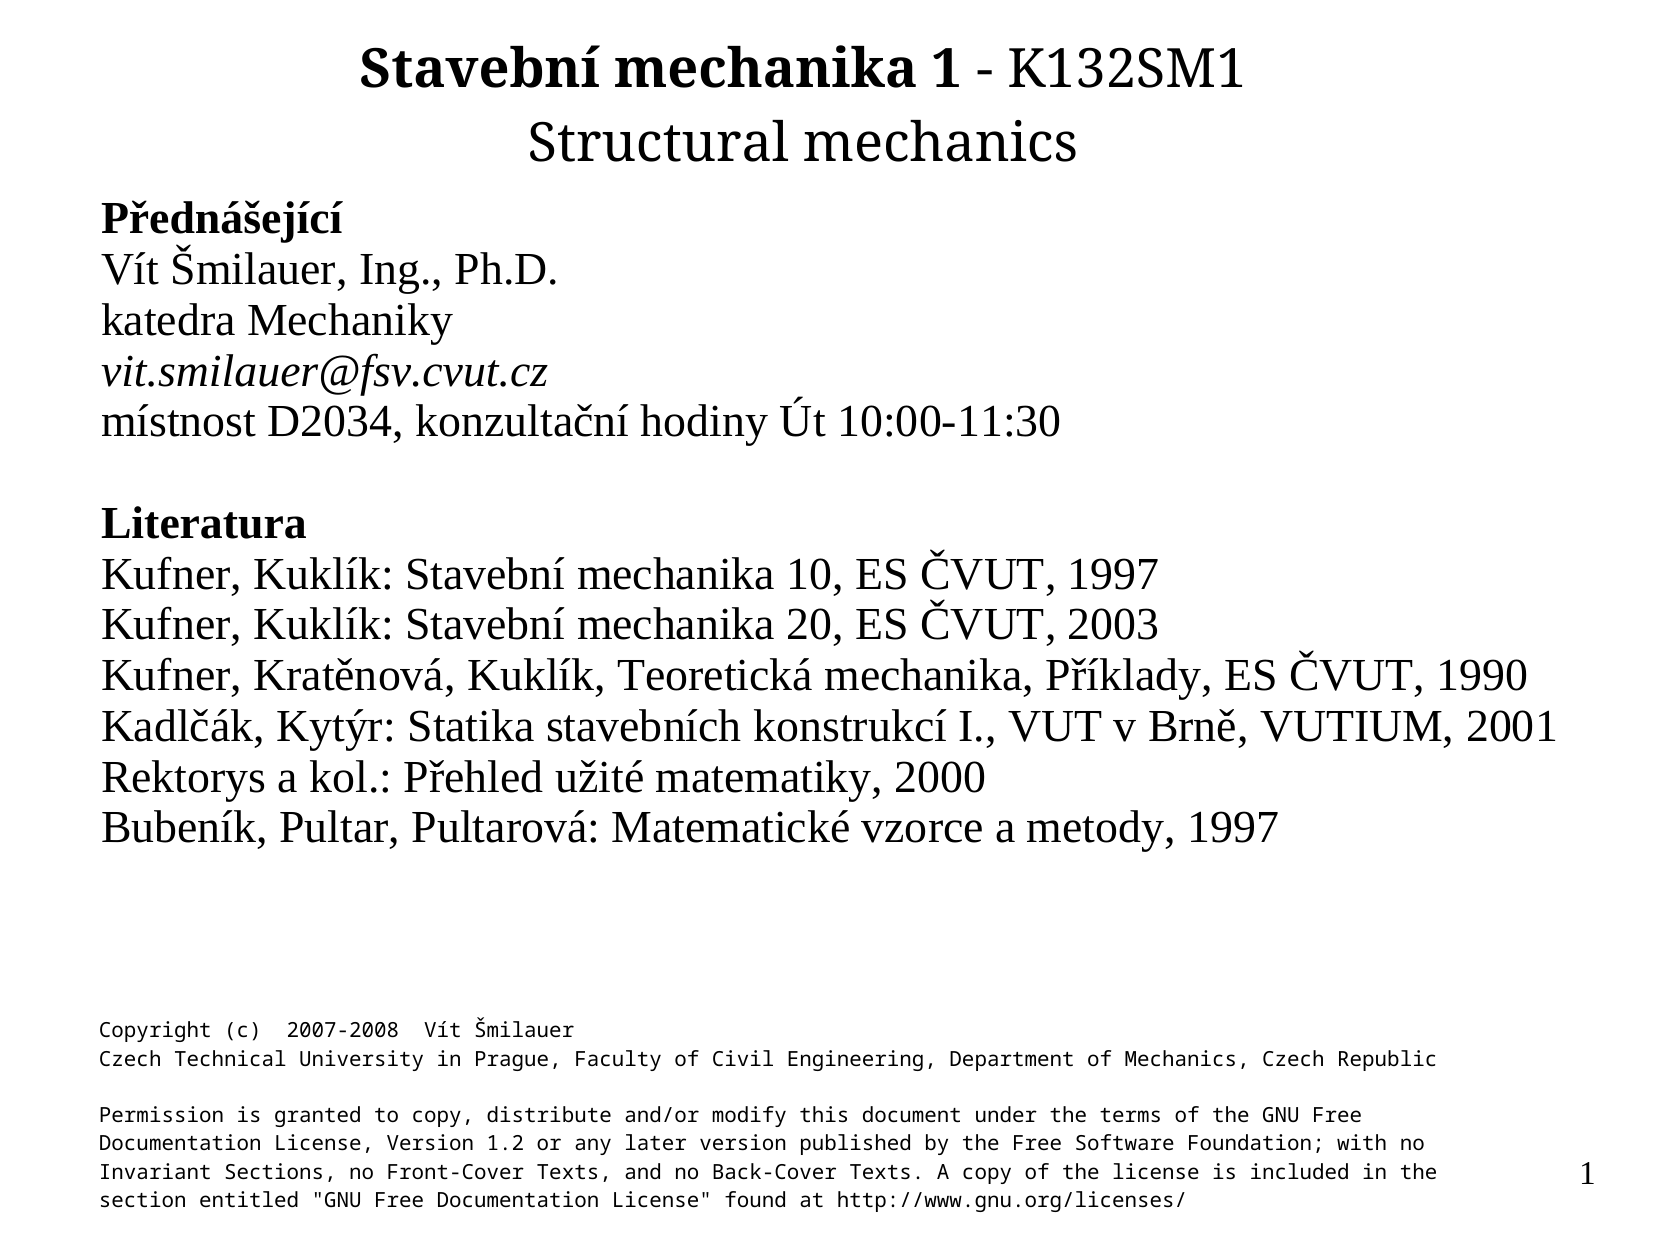

# Stavební mechanika 1 - K132SM1 Structural mechanics
Přednášející
Vít Šmilauer, Ing., Ph.D.
katedra Mechaniky
vit.smilauer@fsv.cvut.cz
místnost D2034, konzultační hodiny Út 10:00-11:30
Literatura
Kufner, Kuklík: Stavební mechanika 10, ES ČVUT, 1997
Kufner, Kuklík: Stavební mechanika 20, ES ČVUT, 2003
Kufner, Kratěnová, Kuklík, Teoretická mechanika, Příklady, ES ČVUT, 1990
Kadlčák, Kytýr: Statika stavebních konstrukcí I., VUT v Brně, VUTIUM, 2001
Rektorys a kol.: Přehled užité matematiky, 2000
Bubeník, Pultar, Pultarová: Matematické vzorce a metody, 1997
Copyright (c) 2007-2008 Vít Šmilauer
Czech Technical University in Prague, Faculty of Civil Engineering, Department of Mechanics, Czech Republic
Permission is granted to copy, distribute and/or modify this document under the terms of the GNU Free Documentation License, Version 1.2 or any later version published by the Free Software Foundation; with no Invariant Sections, no Front-Cover Texts, and no Back-Cover Texts. A copy of the license is included in the section entitled "GNU Free Documentation License" found at http://www.gnu.org/licenses/
1